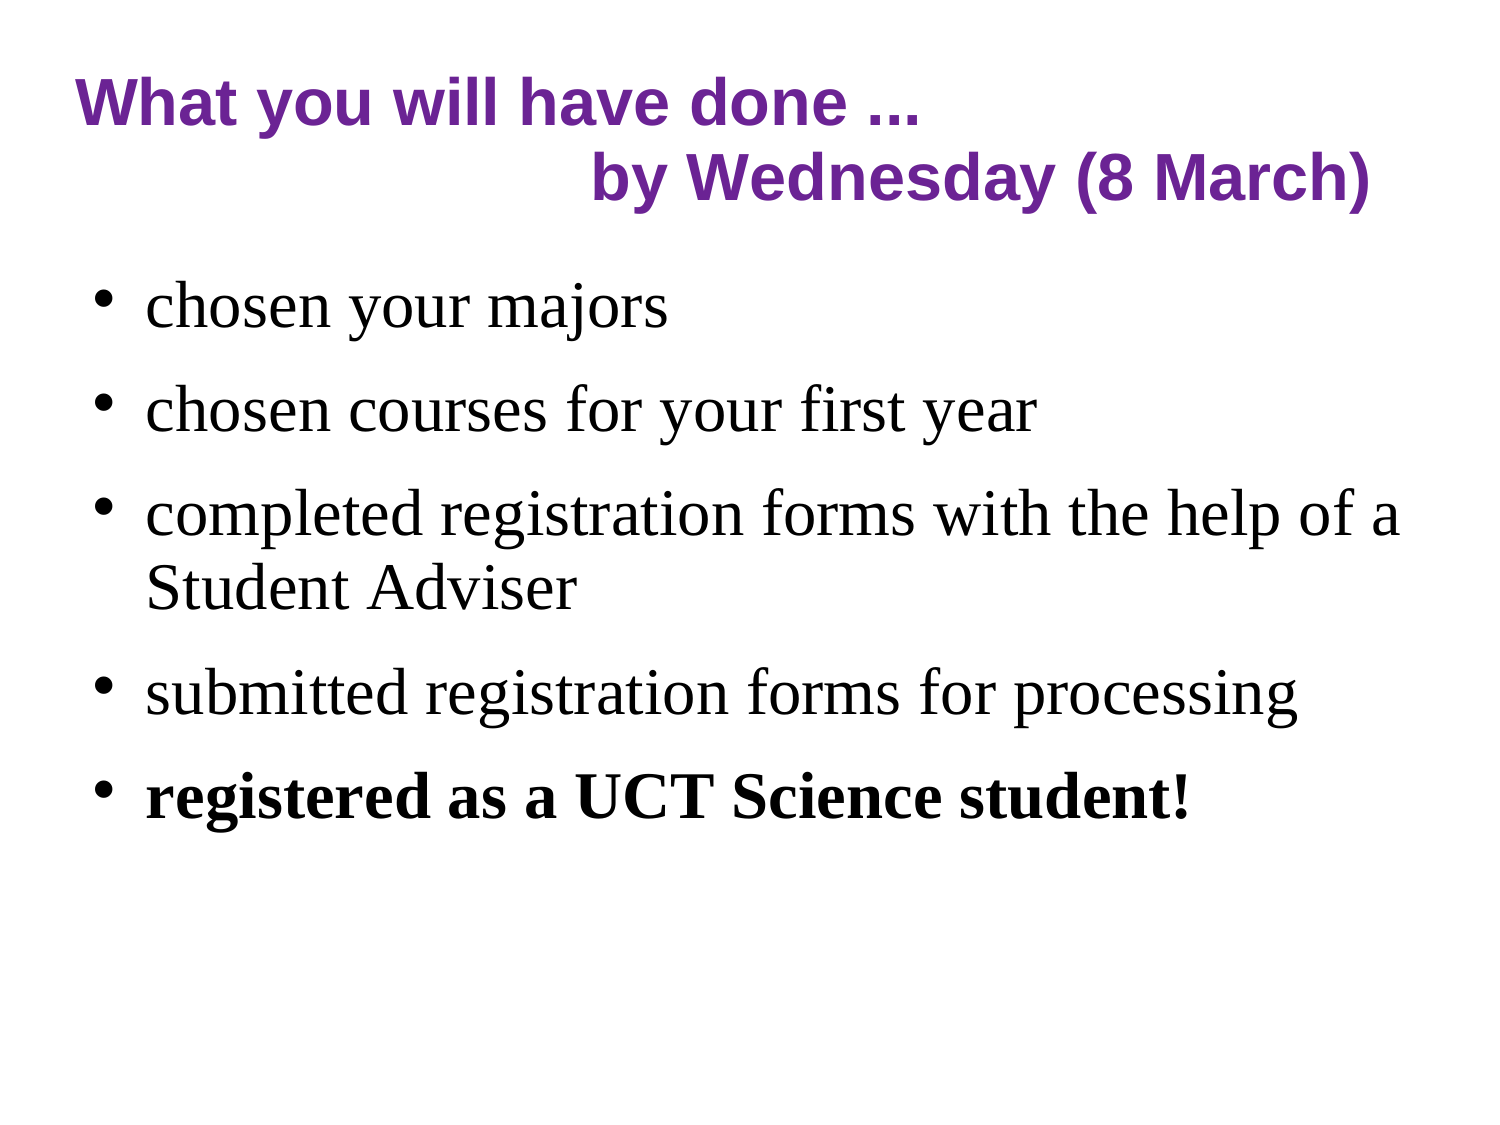

# What you will have done ... by Wednesday (8 March)
chosen your majors
chosen courses for your first year
completed registration forms with the help of a Student Adviser
submitted registration forms for processing
registered as a UCT Science student!